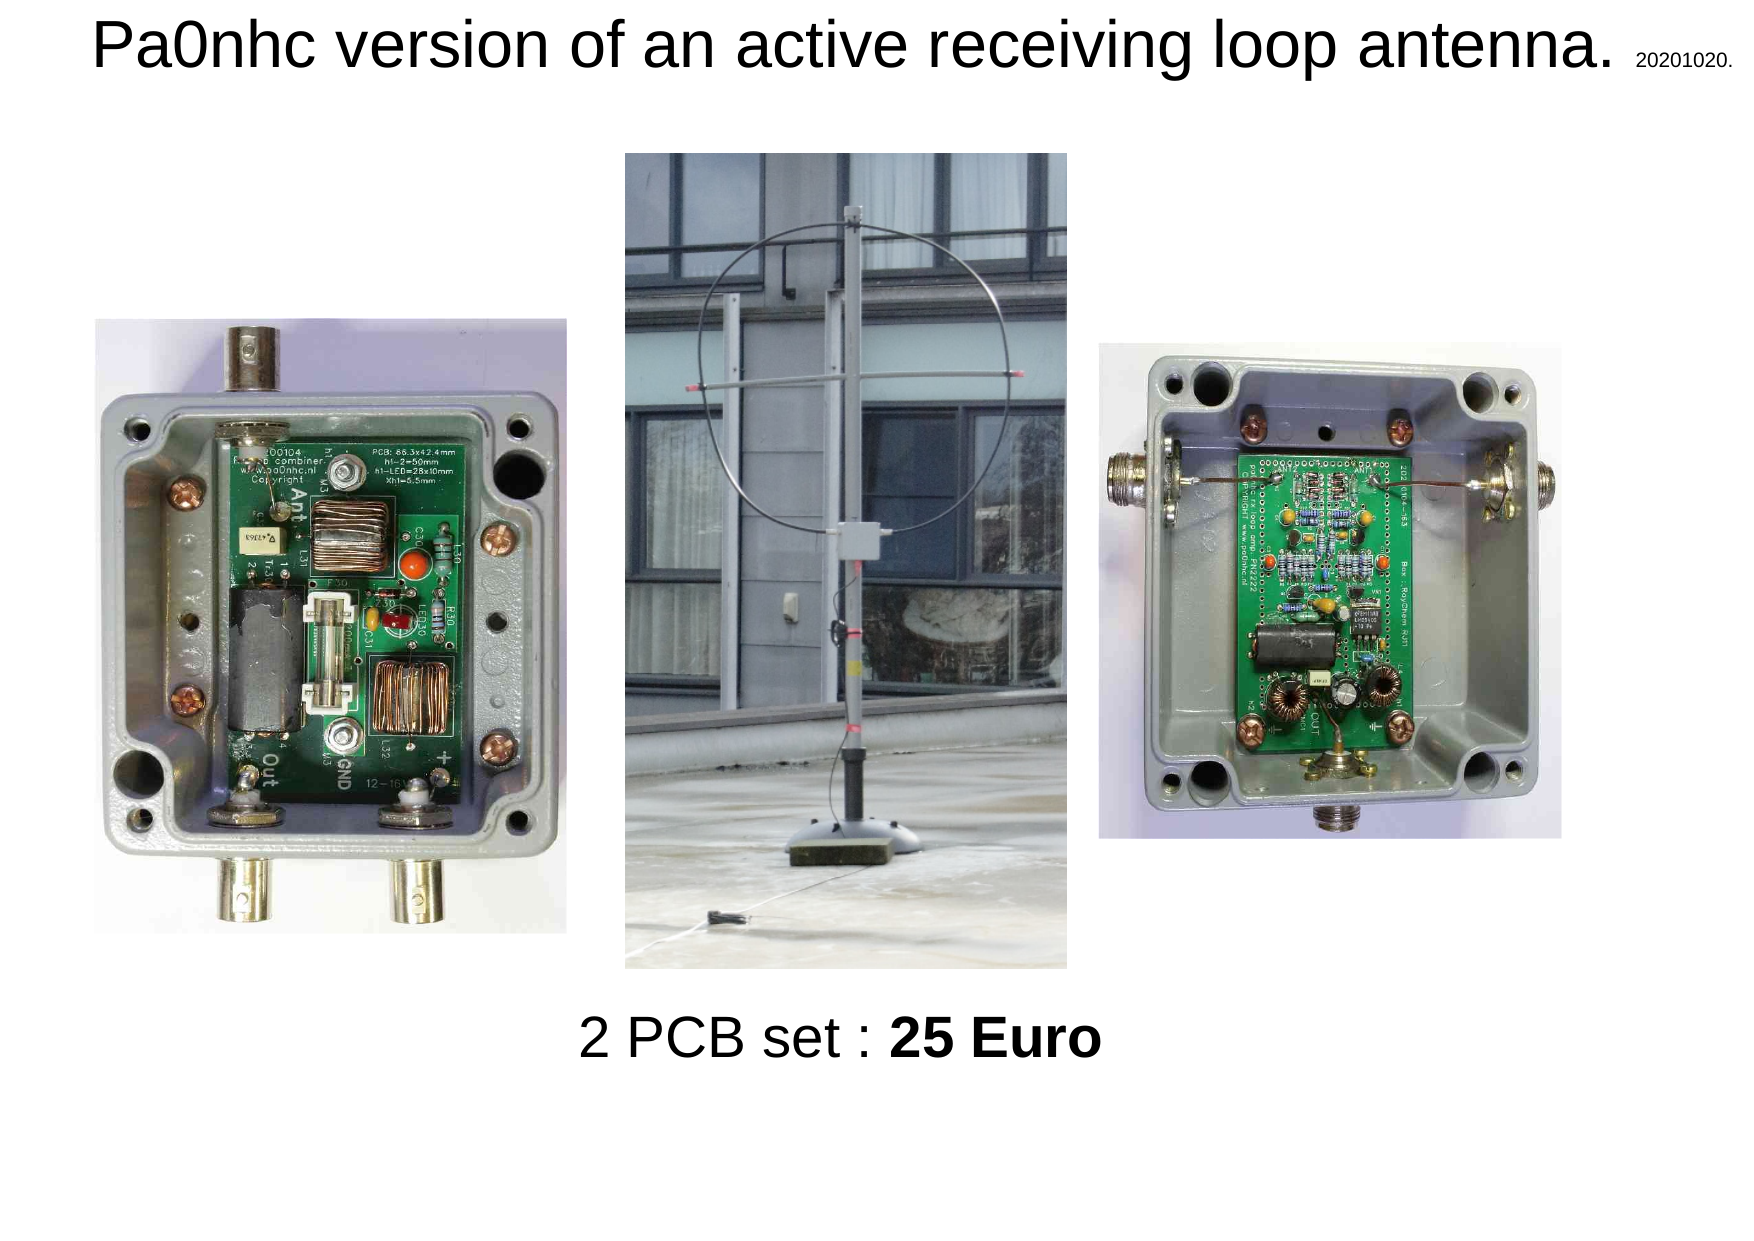

Pa0nhc version of an active receiving loop antenna. 20201020.
2 PCB set : 25 Euro